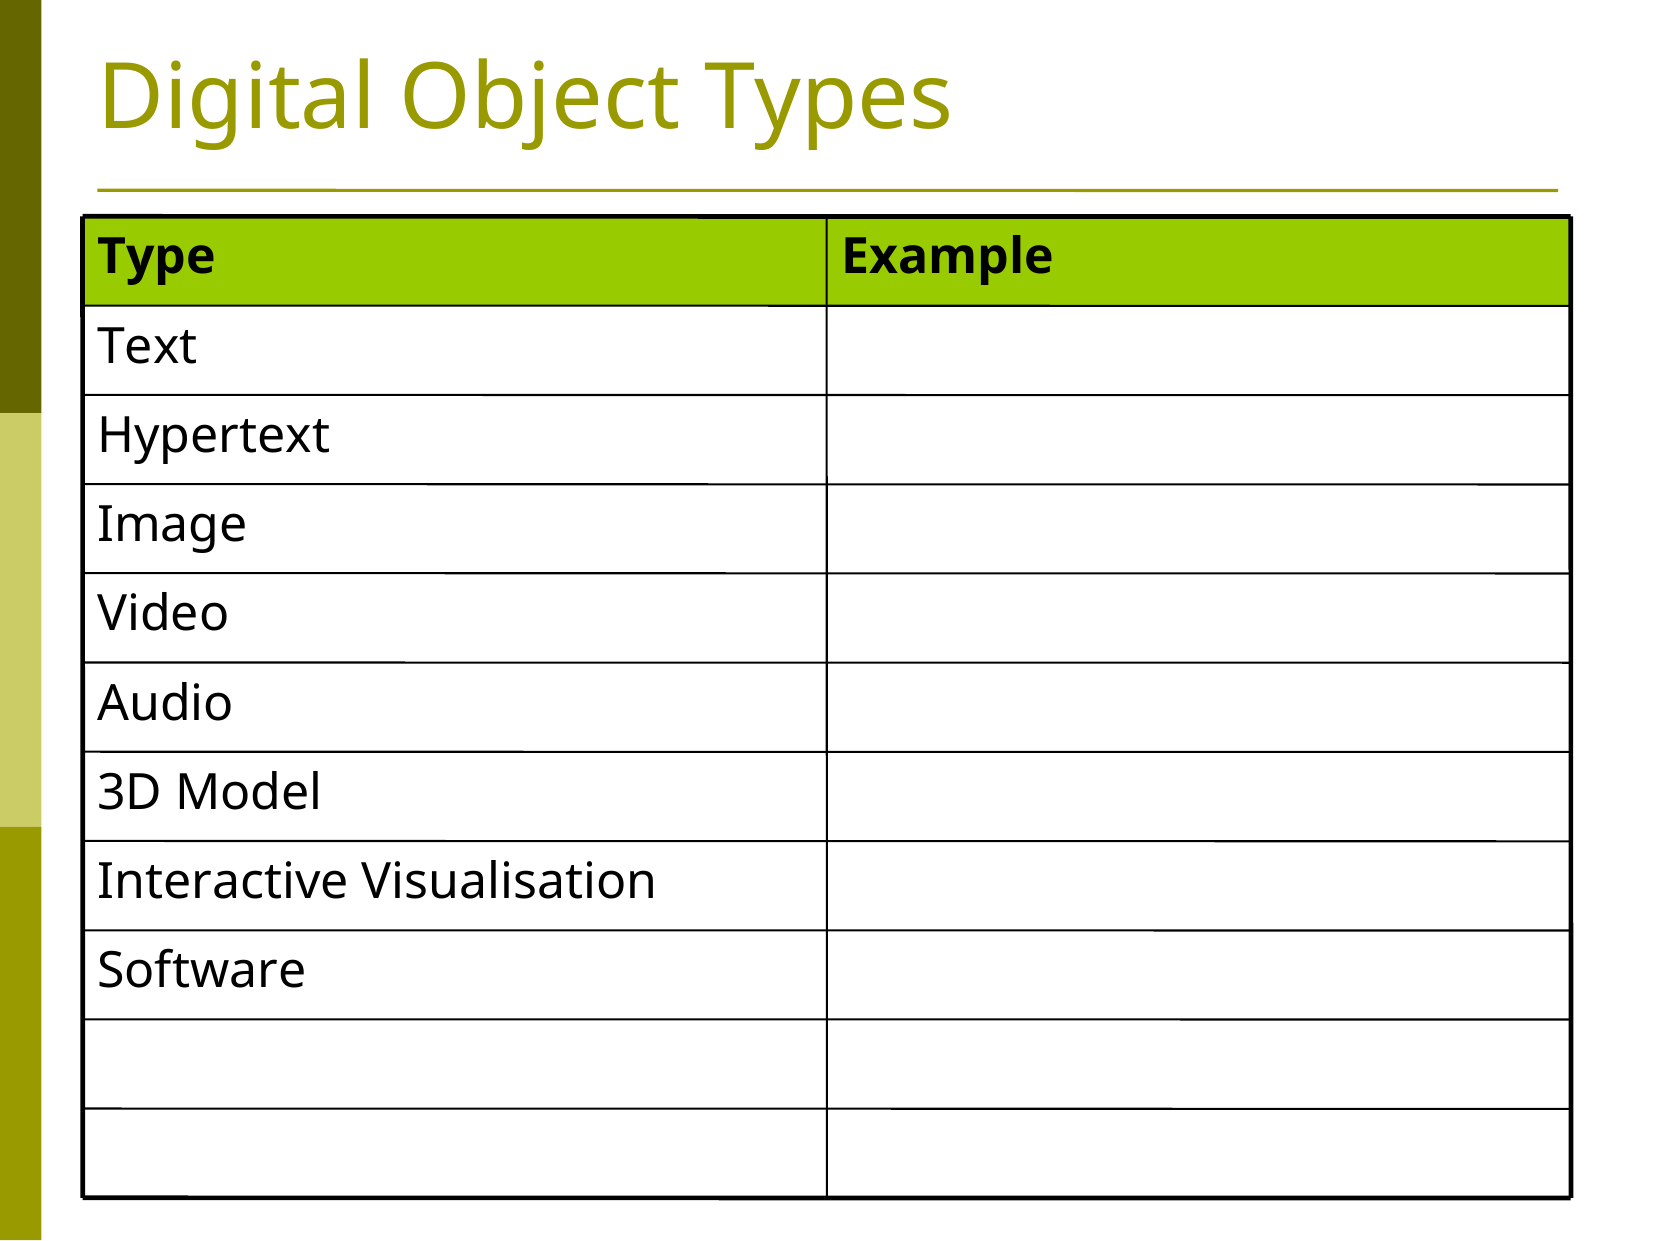

# Digital Object Types
Type
Example
Text
Hypertext
Image
Video
Audio
3D Model
Interactive Visualisation
Software